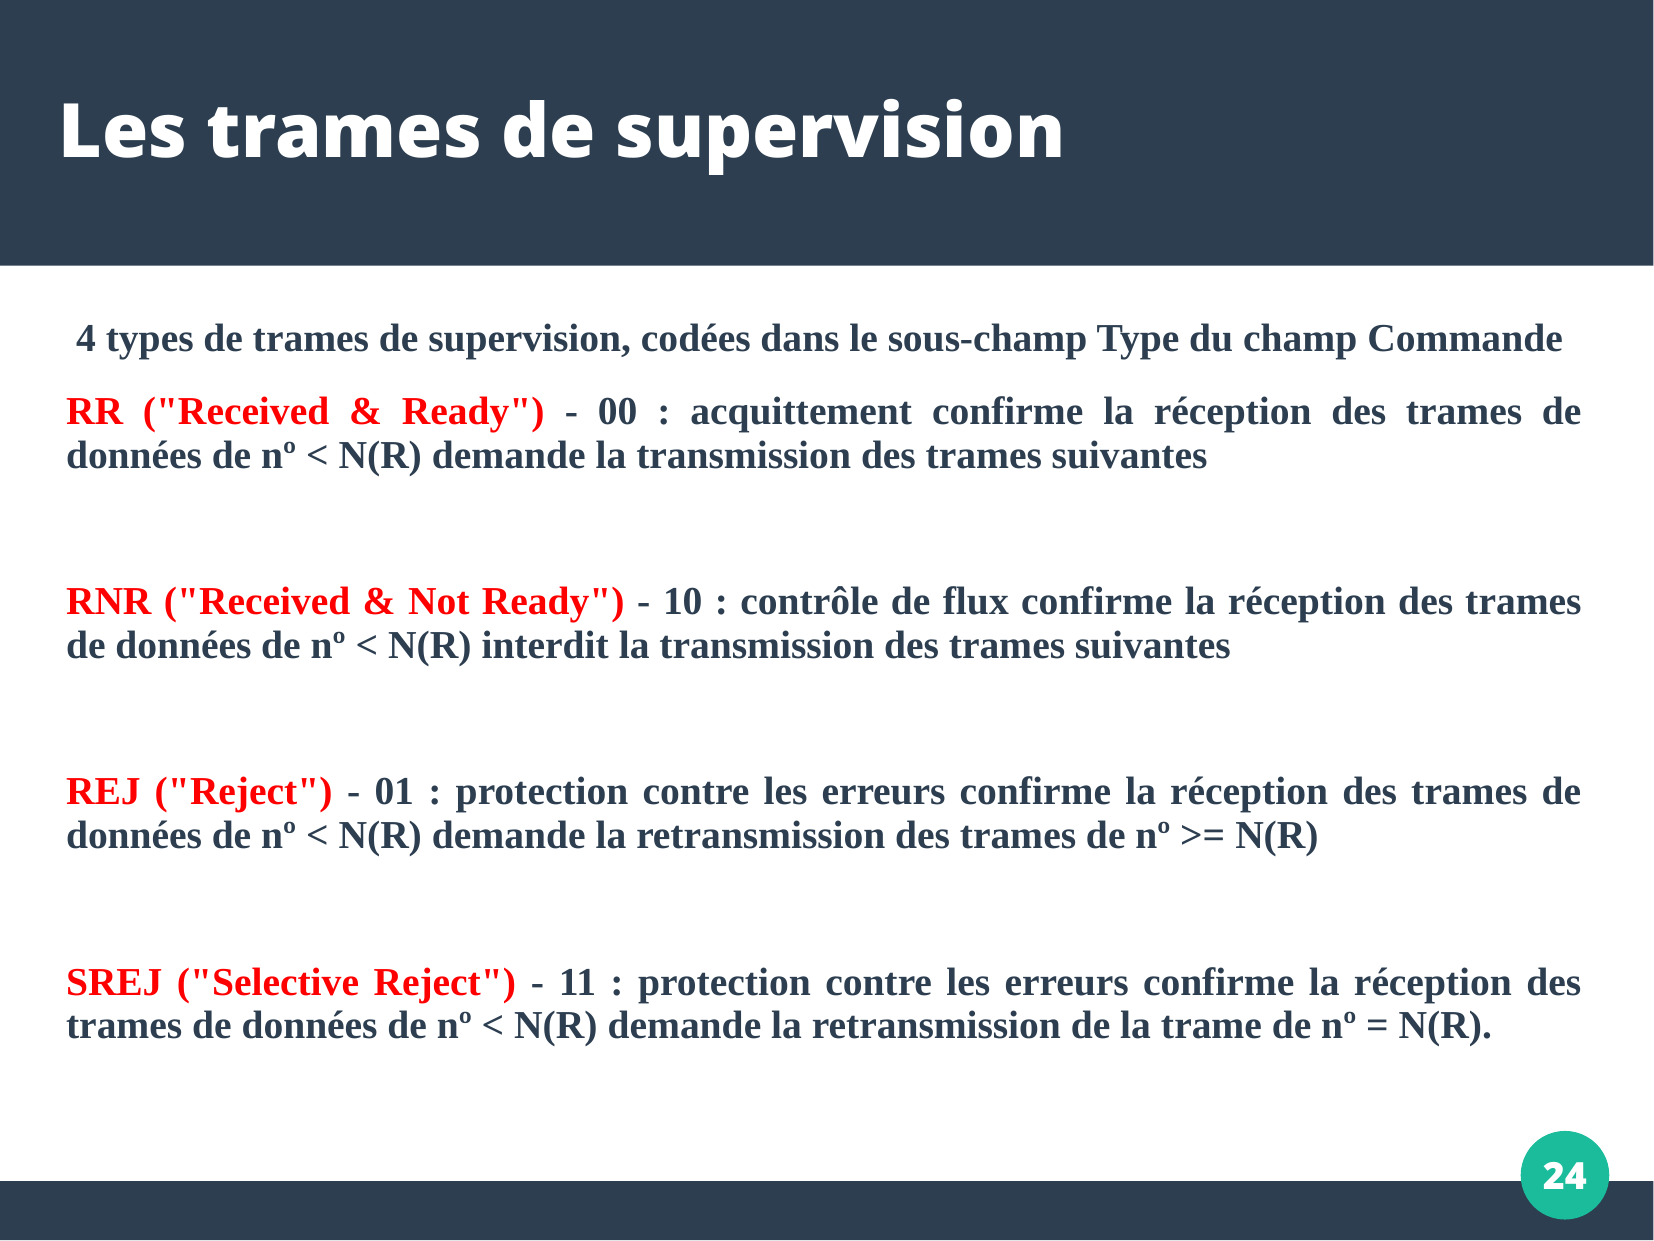

# Les trames de supervision
 4 types de trames de supervision, codées dans le sous-champ Type du champ Commande
RR ("Received & Ready") - 00 : acquittement confirme la réception des trames de données de nº < N(R) demande la transmission des trames suivantes
RNR ("Received & Not Ready") - 10 : contrôle de flux confirme la réception des trames de données de nº < N(R) interdit la transmission des trames suivantes
REJ ("Reject") - 01 : protection contre les erreurs confirme la réception des trames de données de nº < N(R) demande la retransmission des trames de nº >= N(R)
SREJ ("Selective Reject") - 11 : protection contre les erreurs confirme la réception des trames de données de nº < N(R) demande la retransmission de la trame de nº = N(R).
24